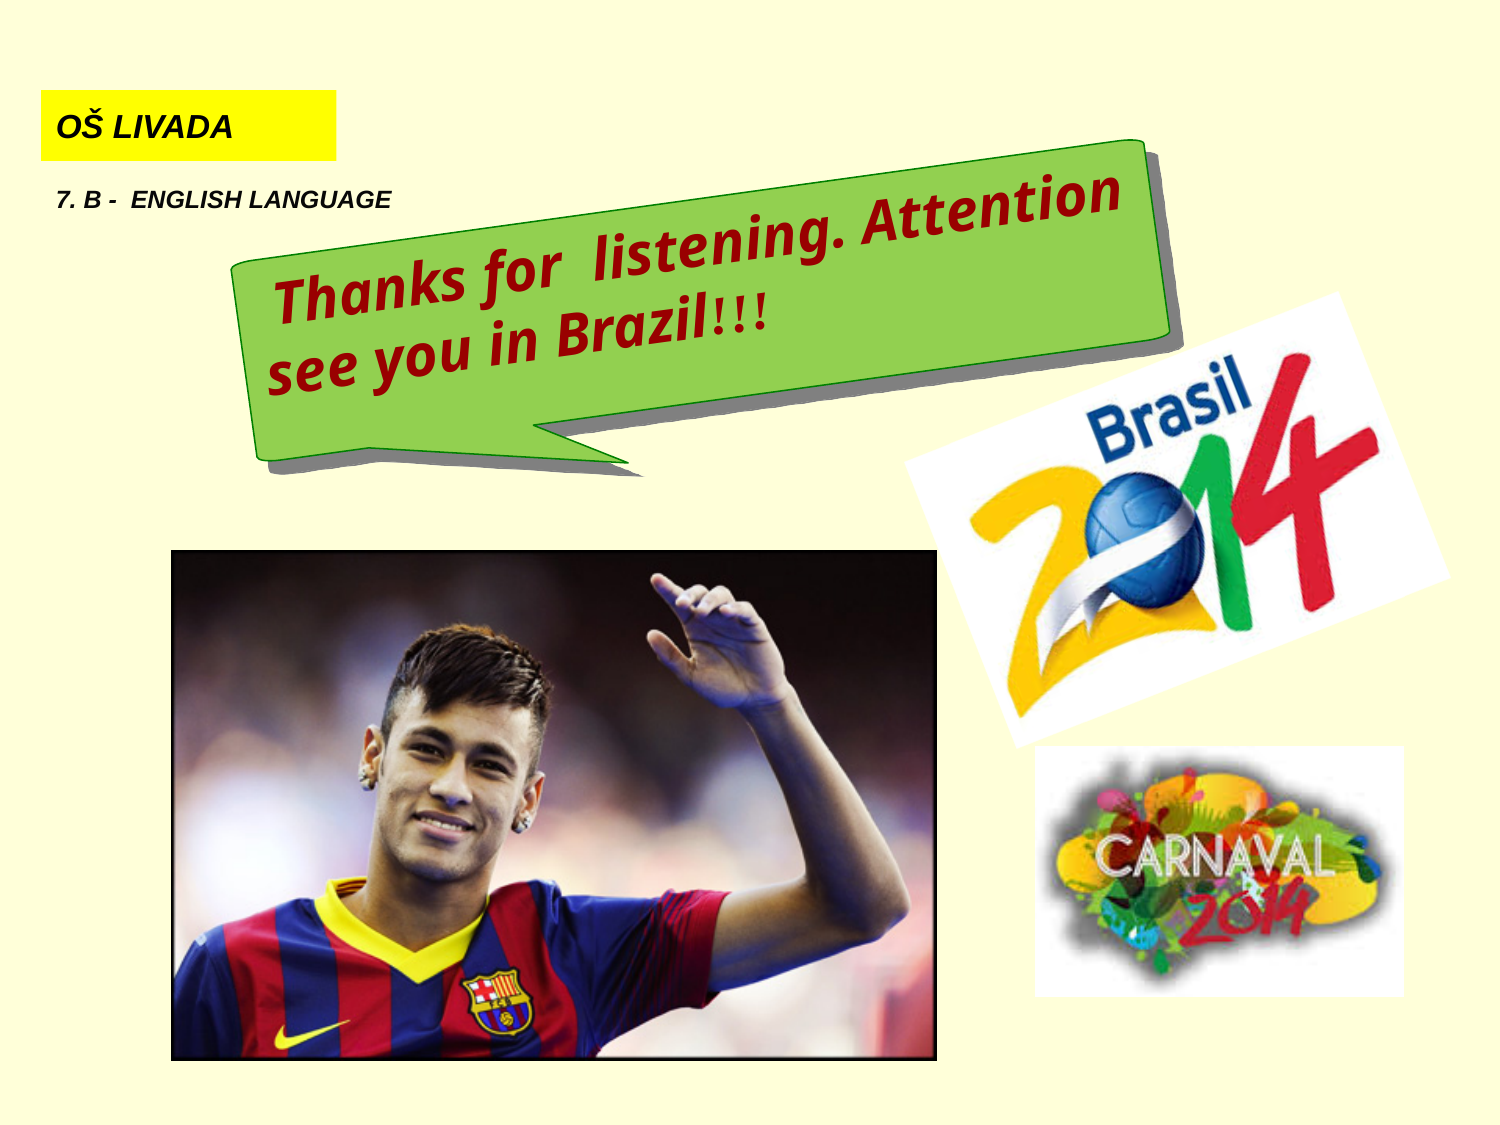

OŠ LIVADA
7. B - ENGLISH LANGUAGE
 Thanks for listening. Attention see you in Brazil!!!